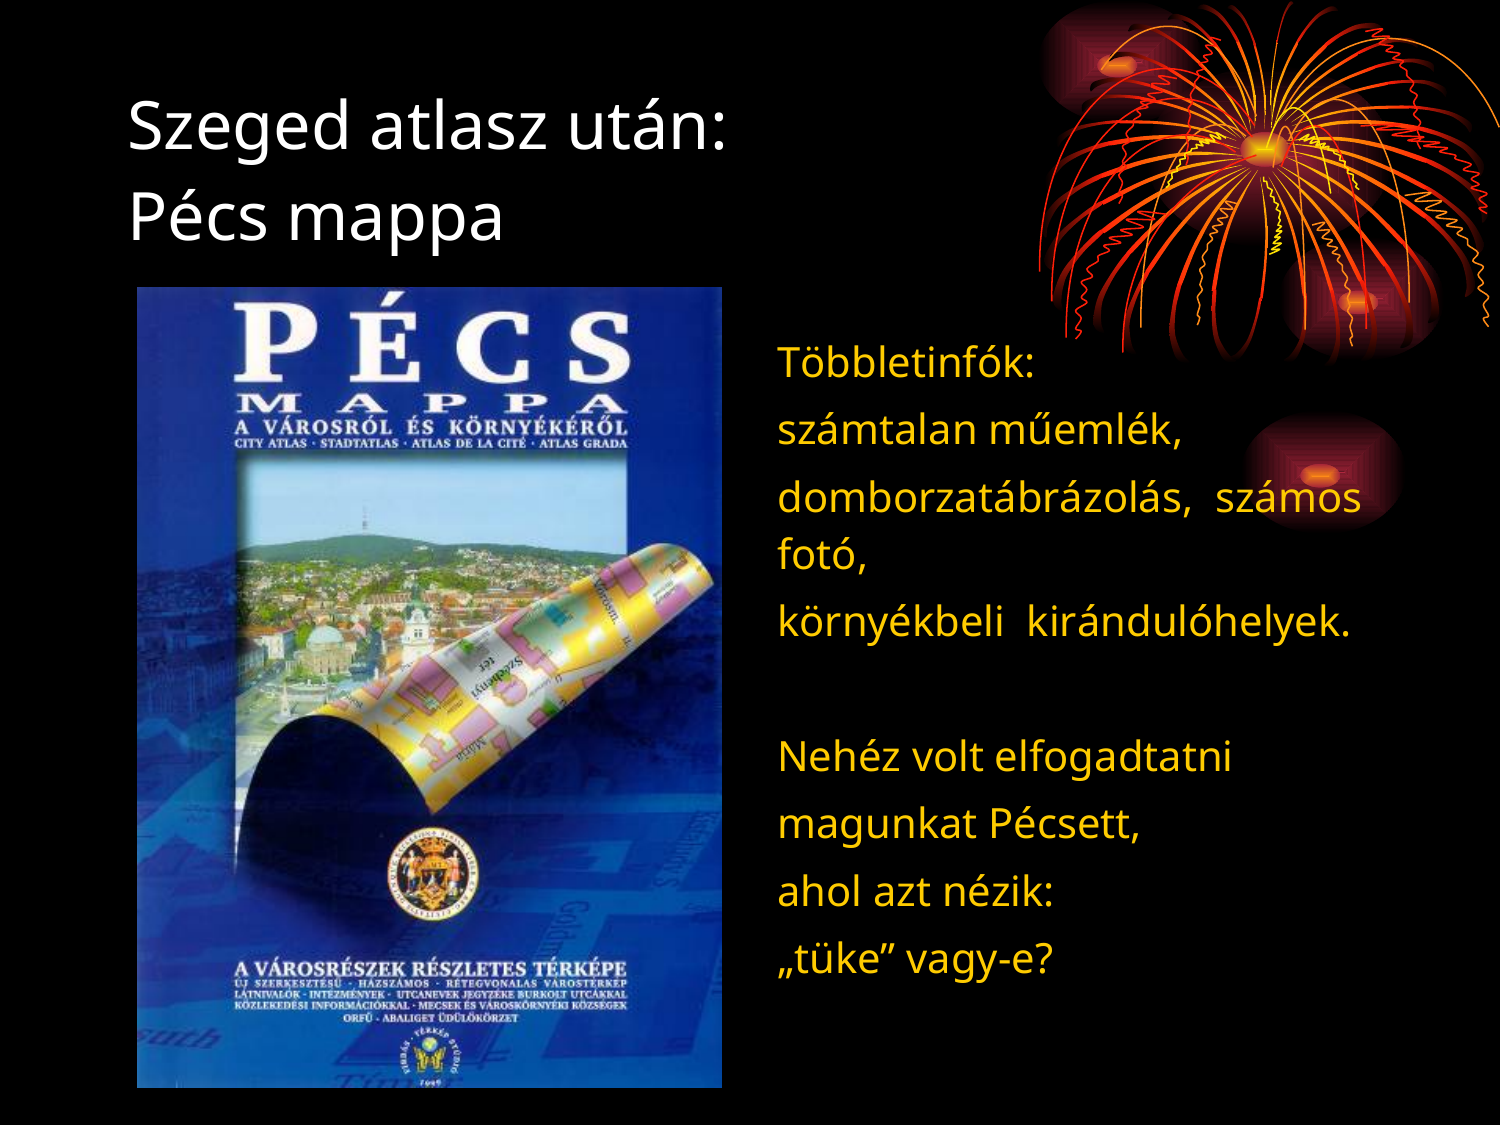

# Szeged atlasz után: Pécs mappa
Többletinfók:
számtalan műemlék,
domborzatábrázolás, számos fotó,
környékbeli kirándulóhelyek.
Nehéz volt elfogadtatni
magunkat Pécsett,
ahol azt nézik:
„tüke” vagy-e?